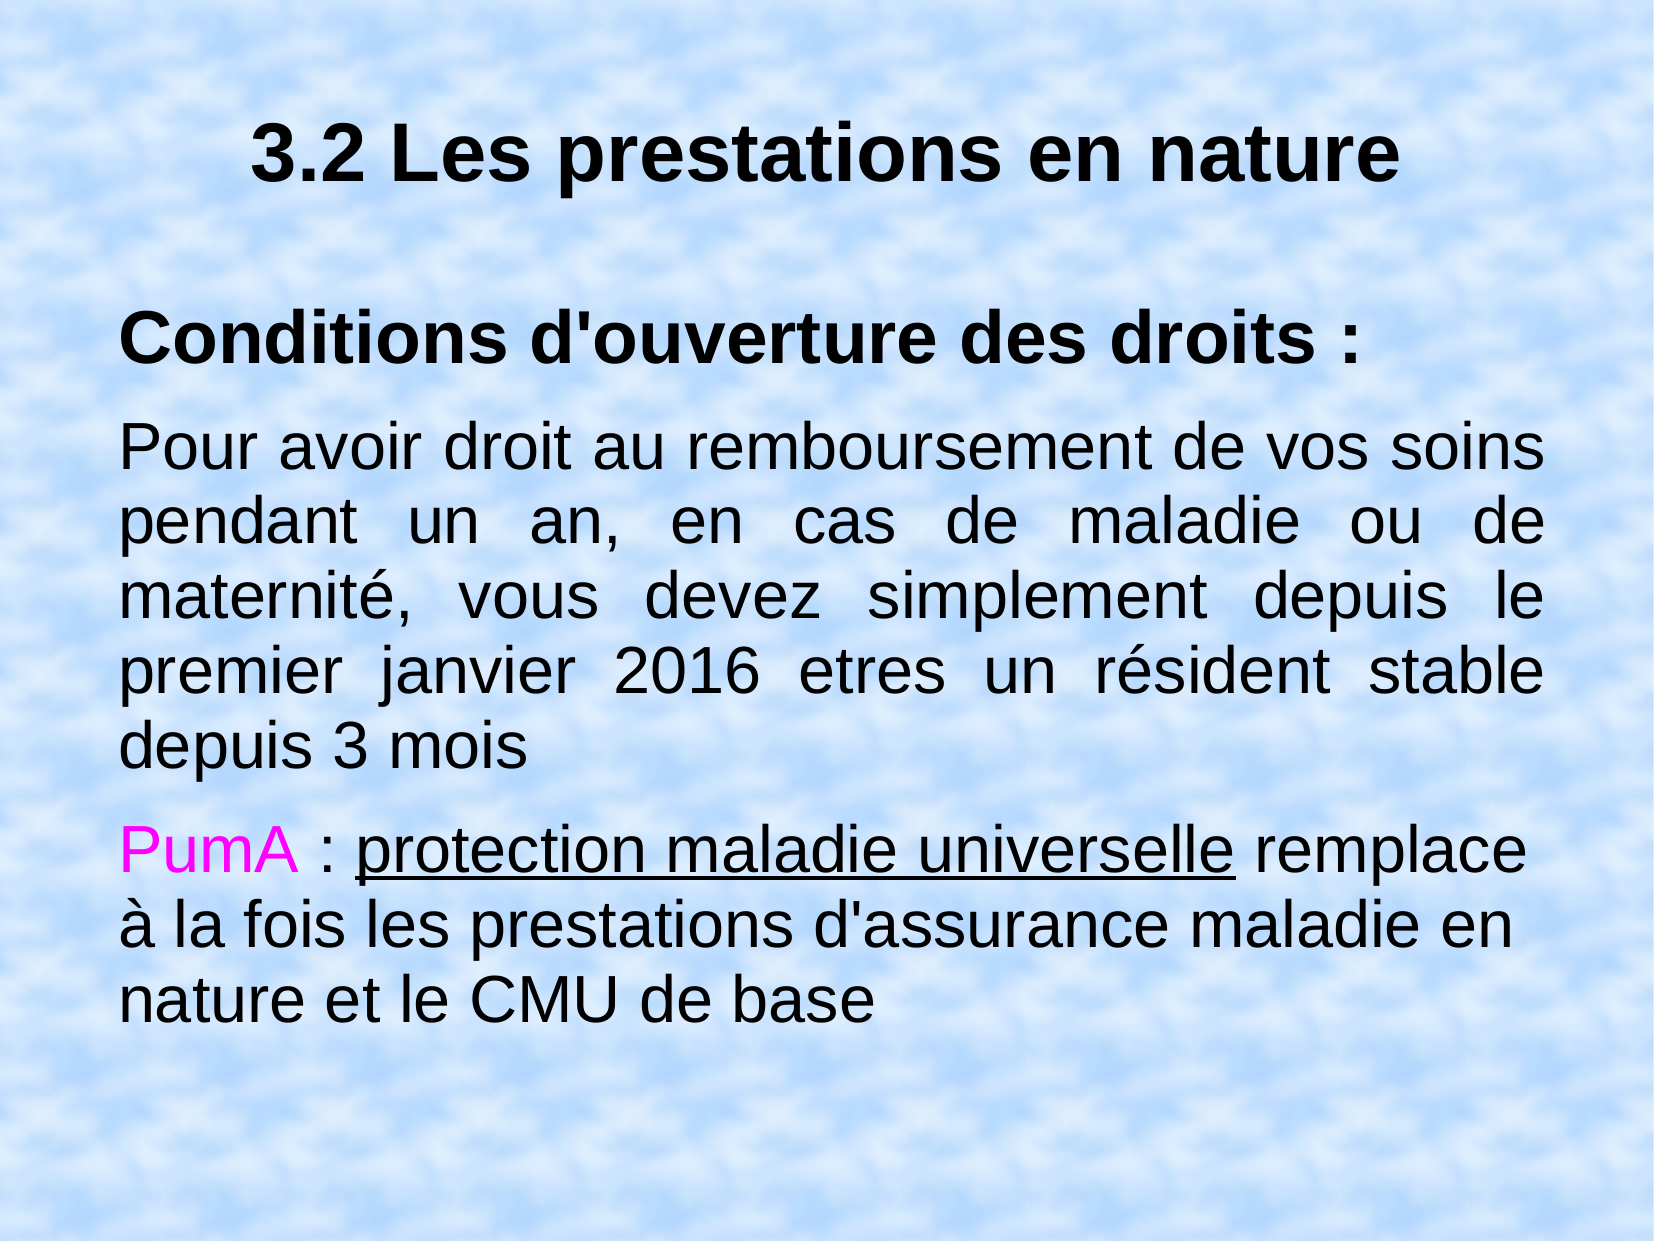

# 3.2 Les prestations en nature
Conditions d'ouverture des droits :
Pour avoir droit au remboursement de vos soins pendant un an, en cas de maladie ou de maternité, vous devez simplement depuis le premier janvier 2016 etres un résident stable depuis 3 mois
PumA : protection maladie universelle remplace à la fois les prestations d'assurance maladie en nature et le CMU de base